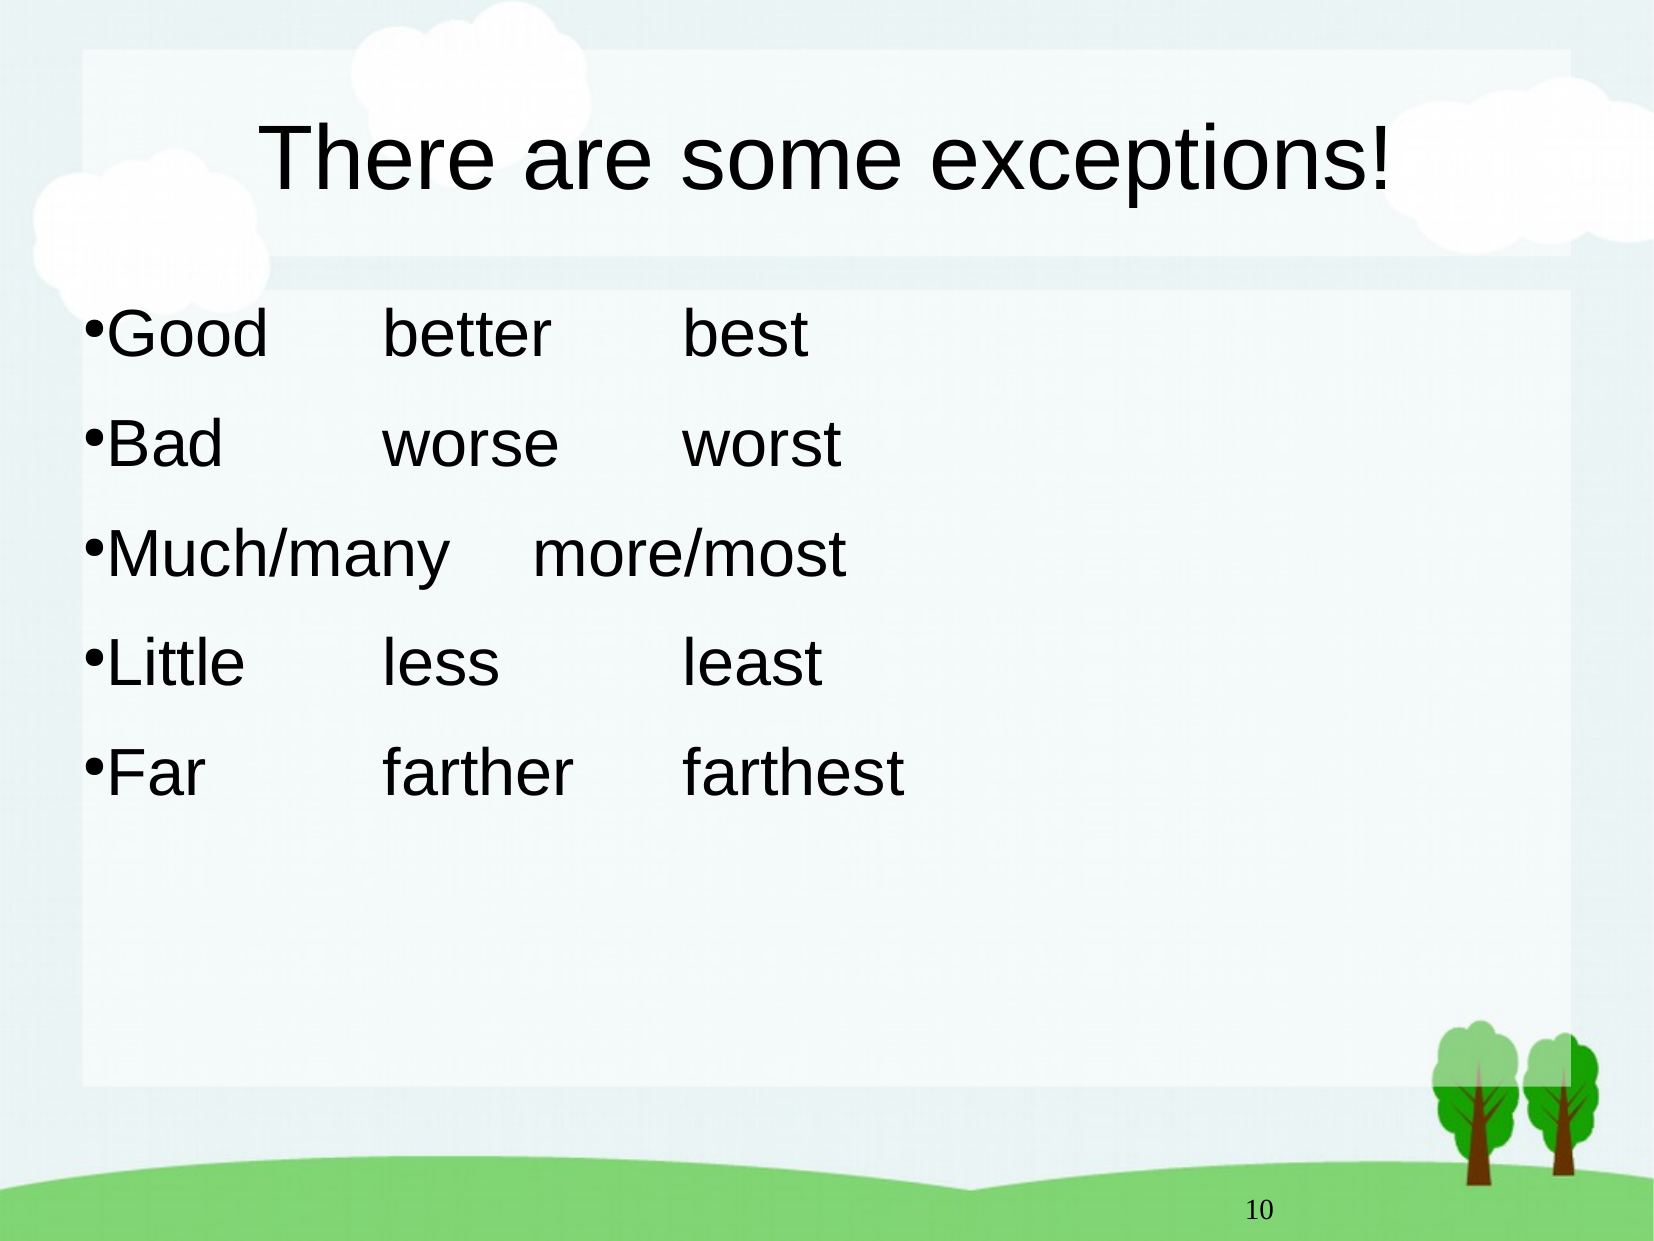

# There are some exceptions!
Good		better		best
Bad			worse		worst
Much/many		more/most
Little		less			least
Far			farther		farthest